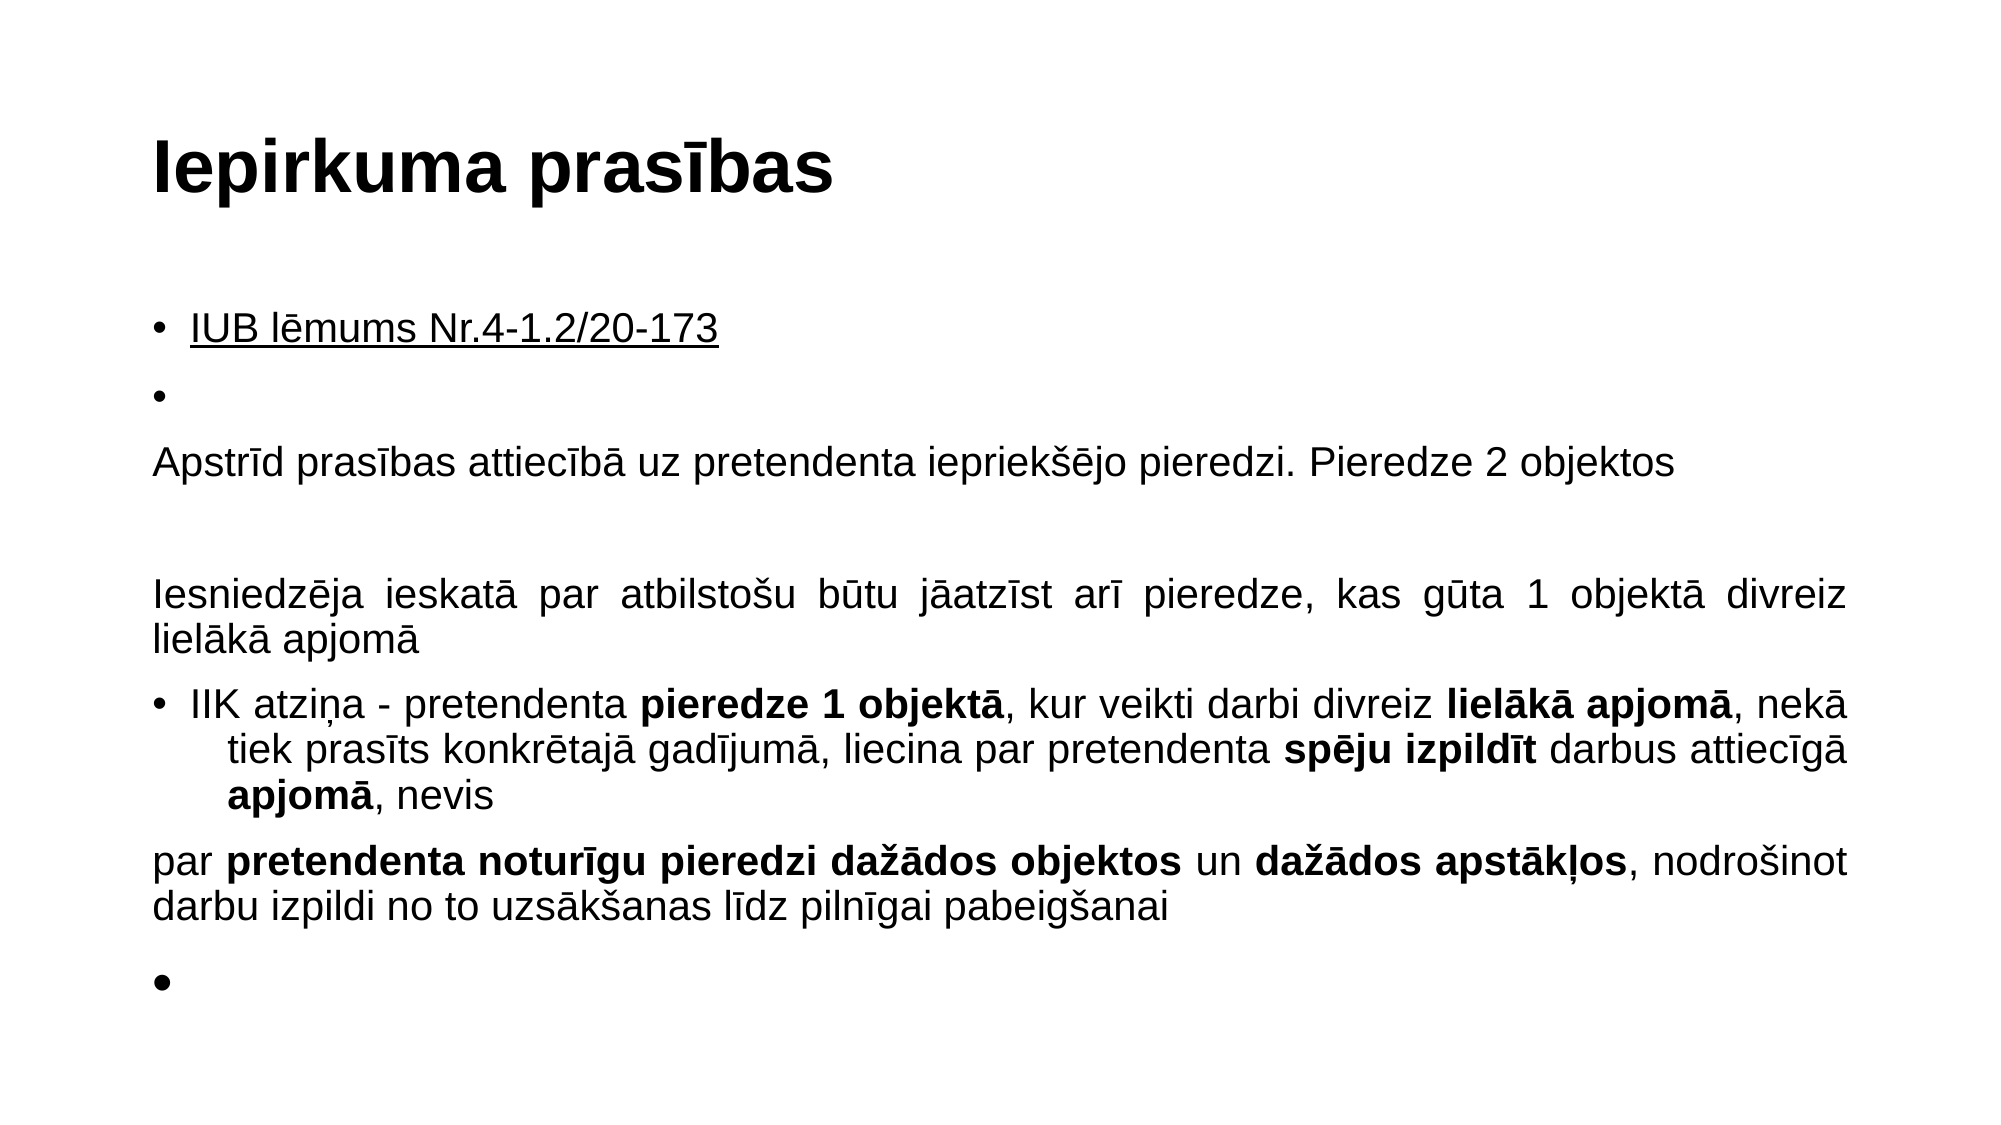

# Iepirkuma prasības
IUB lēmums Nr.4-1.2/20-173
Apstrīd prasības attiecībā uz pretendenta iepriekšējo pieredzi. Pieredze 2 objektos
Iesniedzēja ieskatā par atbilstošu būtu jāatzīst arī pieredze, kas gūta 1 objektā divreiz lielākā apjomā
IIK atziņa - pretendenta pieredze 1 objektā, kur veikti darbi divreiz lielākā apjomā, nekā tiek prasīts konkrētajā gadījumā, liecina par pretendenta spēju izpildīt darbus attiecīgā apjomā, nevis
par pretendenta noturīgu pieredzi dažādos objektos un dažādos apstākļos, nodrošinot darbu izpildi no to uzsākšanas līdz pilnīgai pabeigšanai